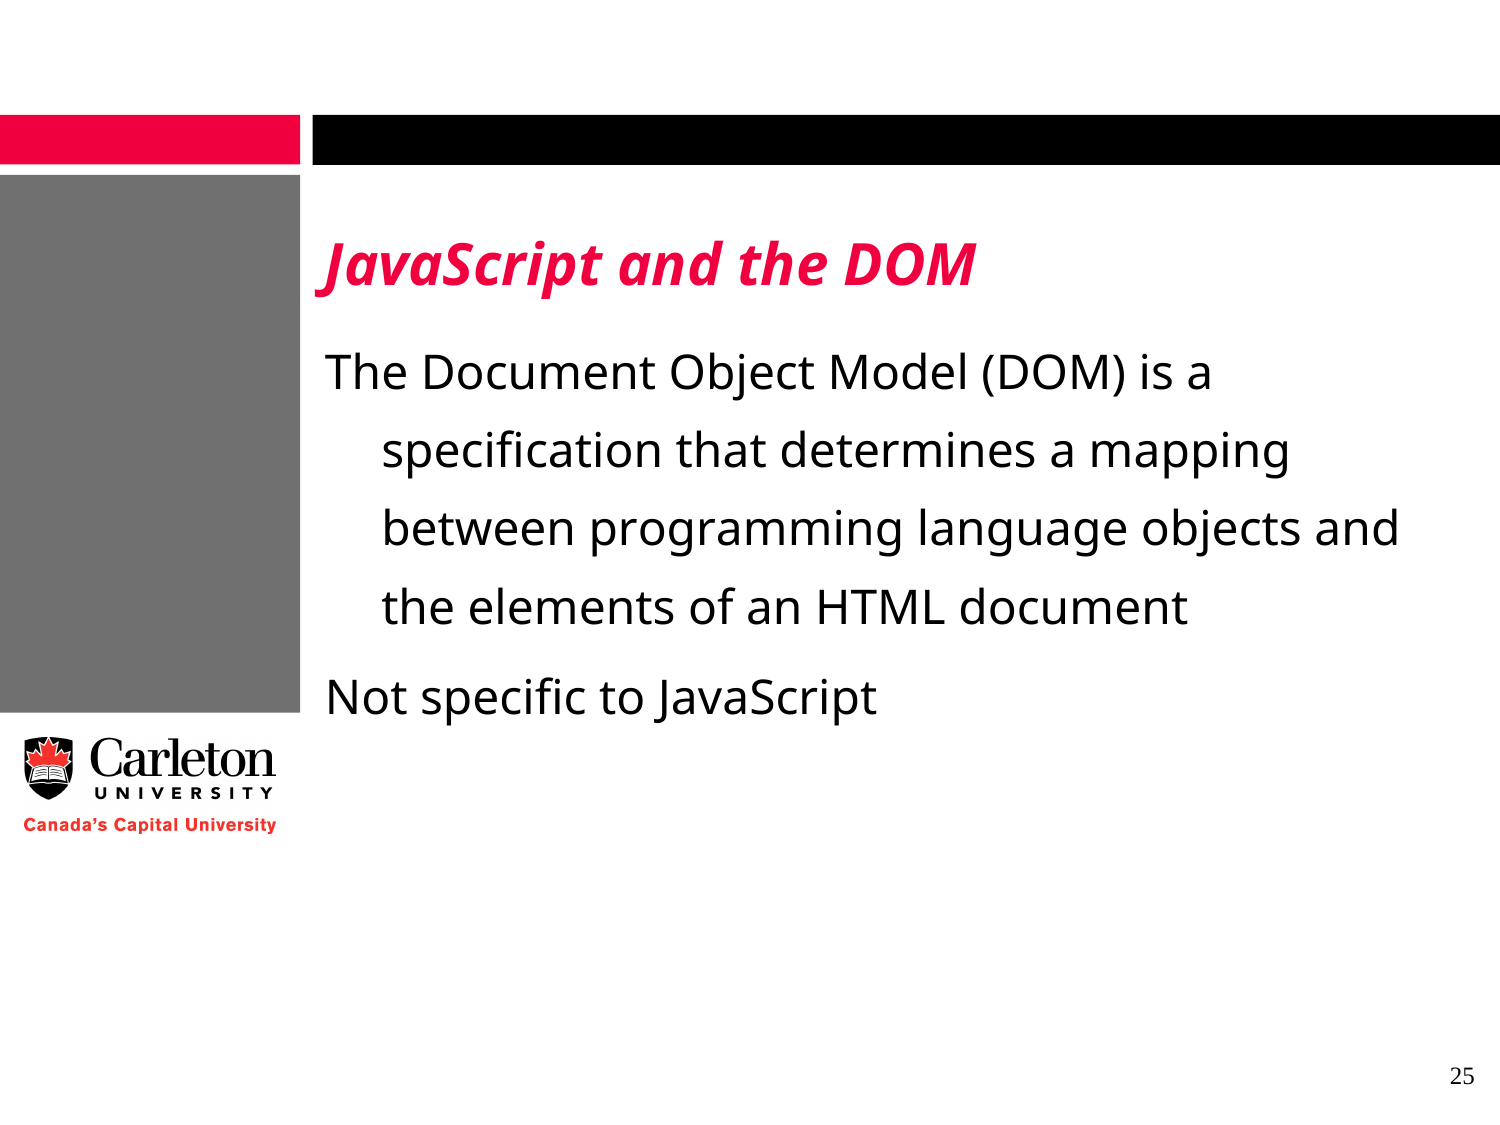

# JavaScript and the DOM
The Document Object Model (DOM) is a specification that determines a mapping between programming language objects and the elements of an HTML document
Not specific to JavaScript
25